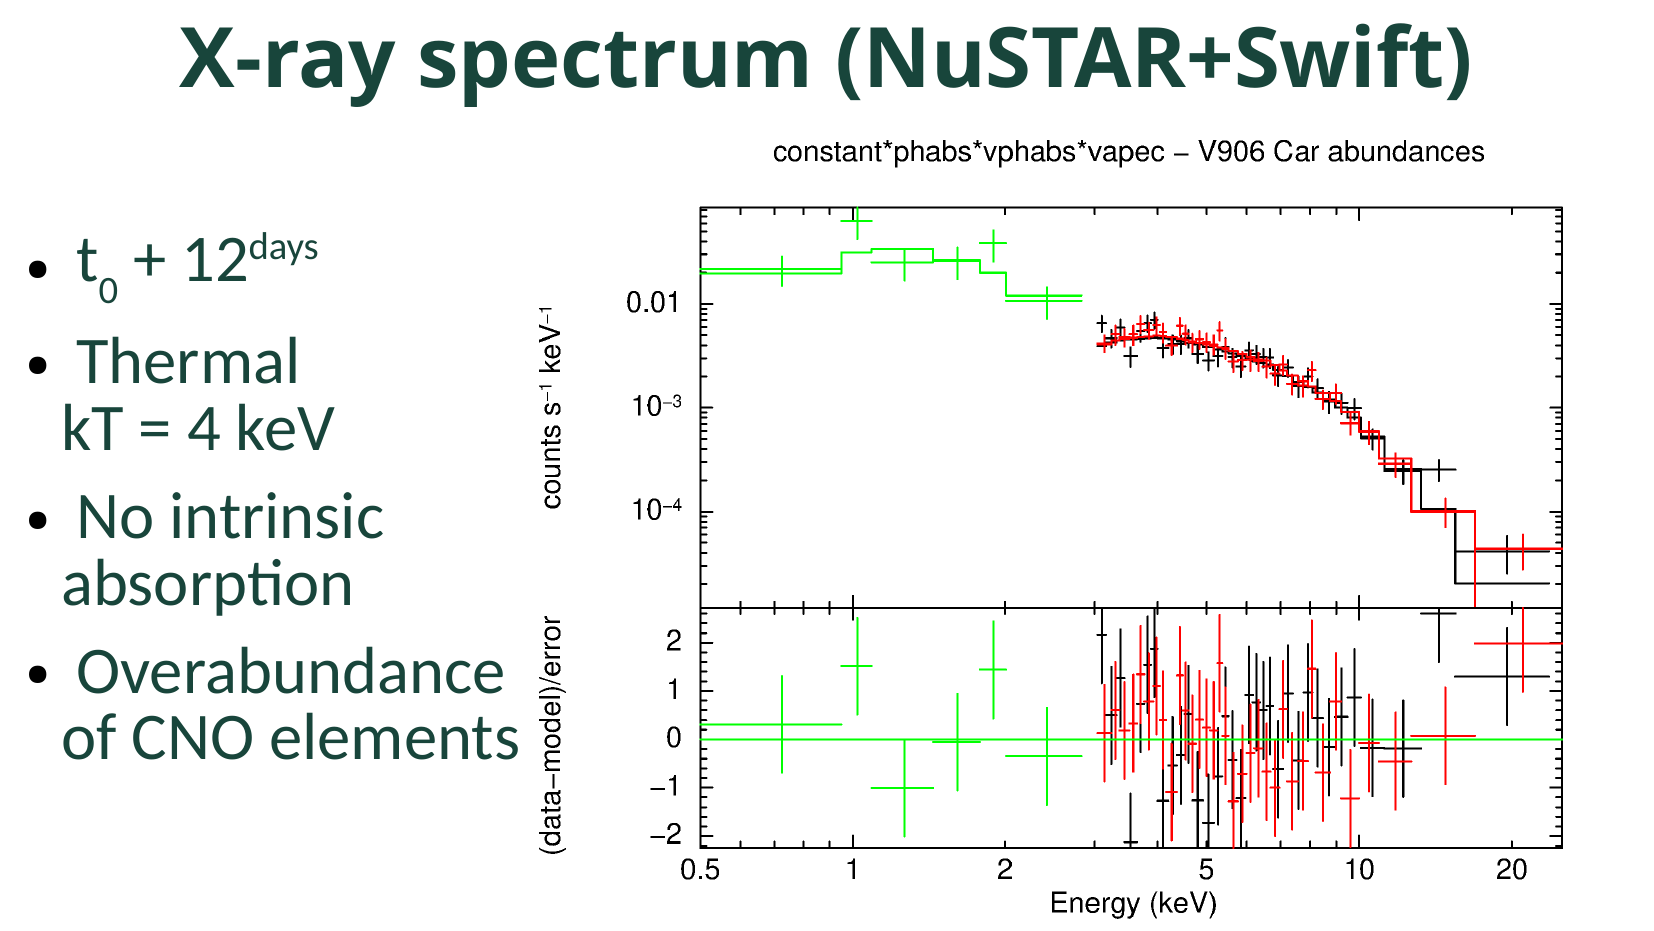

# X-ray spectrum (NuSTAR+Swift)
 t0 + 12days
 Thermal kT = 4 keV
 No intrinsic absorption
 Overabundance of CNO elements